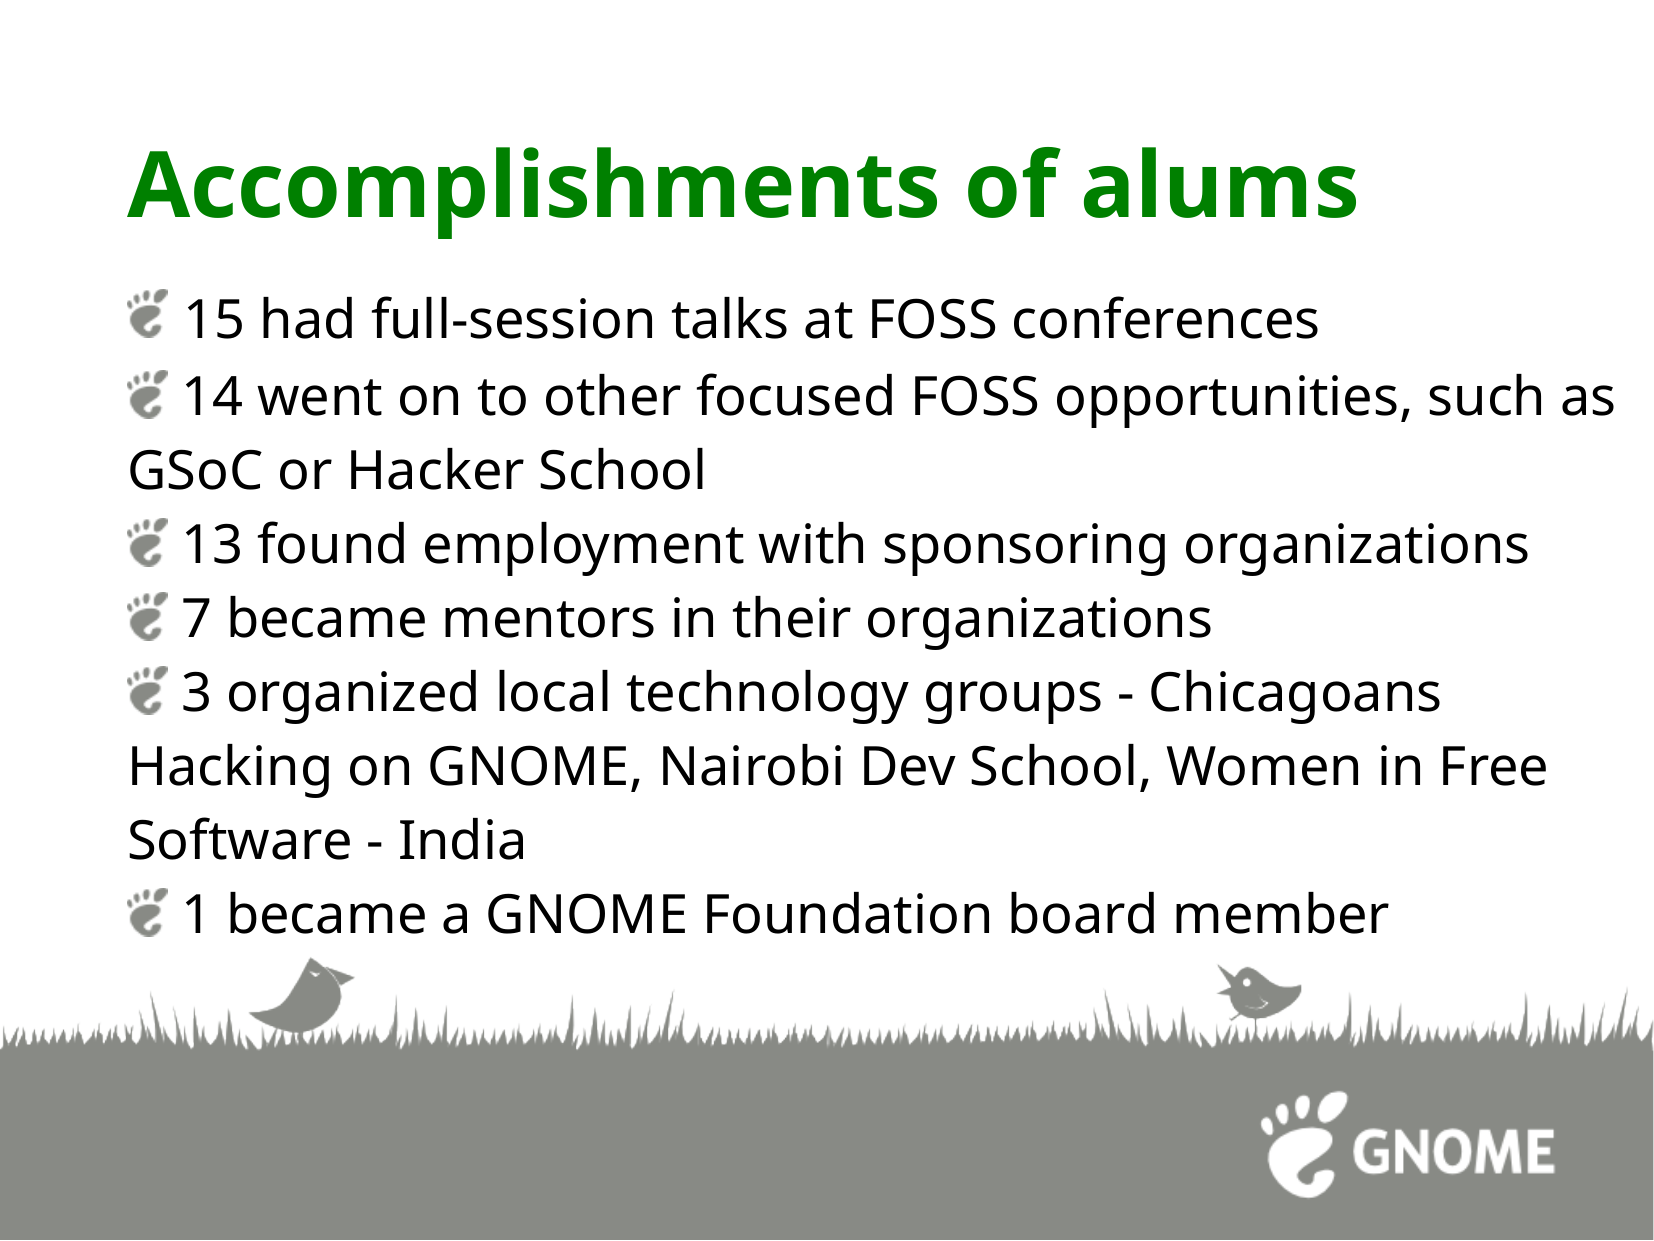

Accomplishments of alums
 15 had full-session talks at FOSS conferences
 14 went on to other focused FOSS opportunities, such as GSoC or Hacker School
 13 found employment with sponsoring organizations
 7 became mentors in their organizations
 3 organized local technology groups - Chicagoans Hacking on GNOME, Nairobi Dev School, Women in Free Software - India
 1 became a GNOME Foundation board member